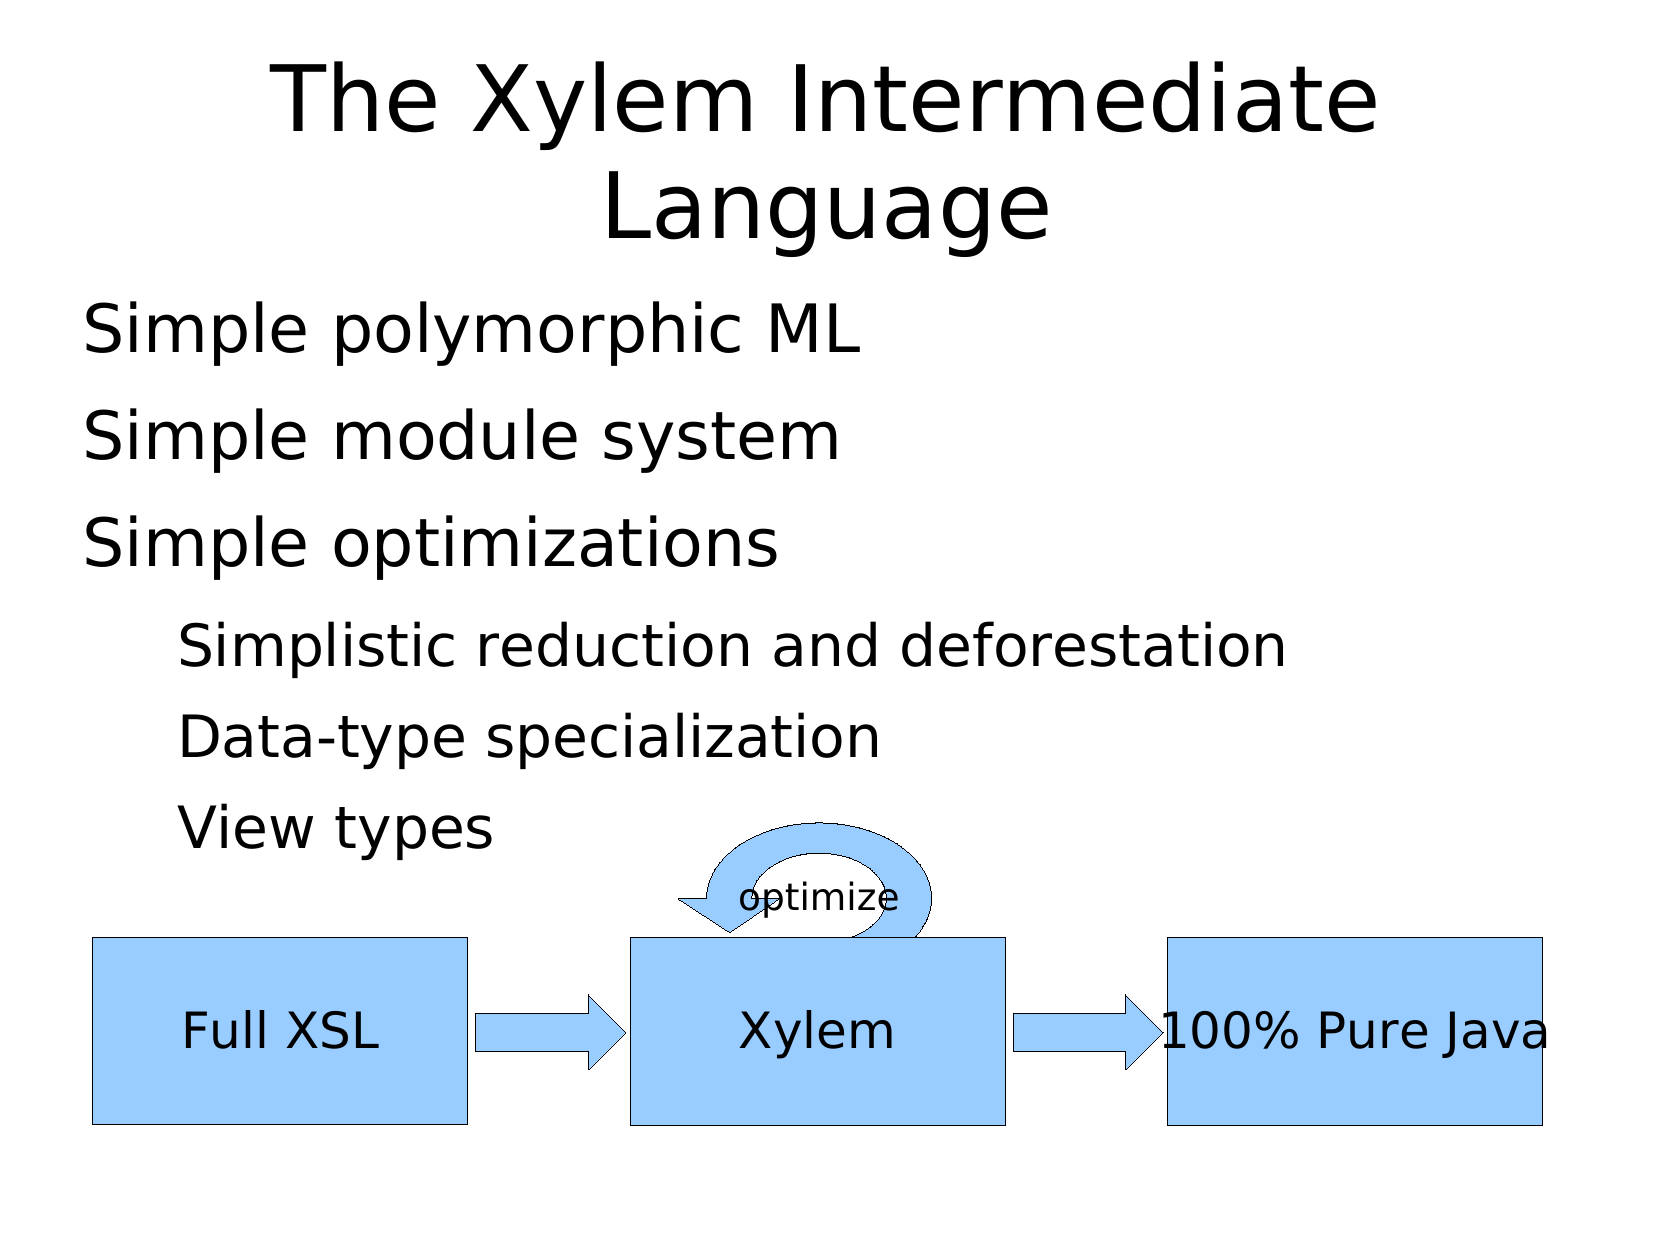

# The Xylem Intermediate Language
Simple polymorphic ML
Simple module system
Simple optimizations
Simplistic reduction and deforestation
Data-type specialization
View types
optimize
Full XSL
Xylem
100% Pure Java